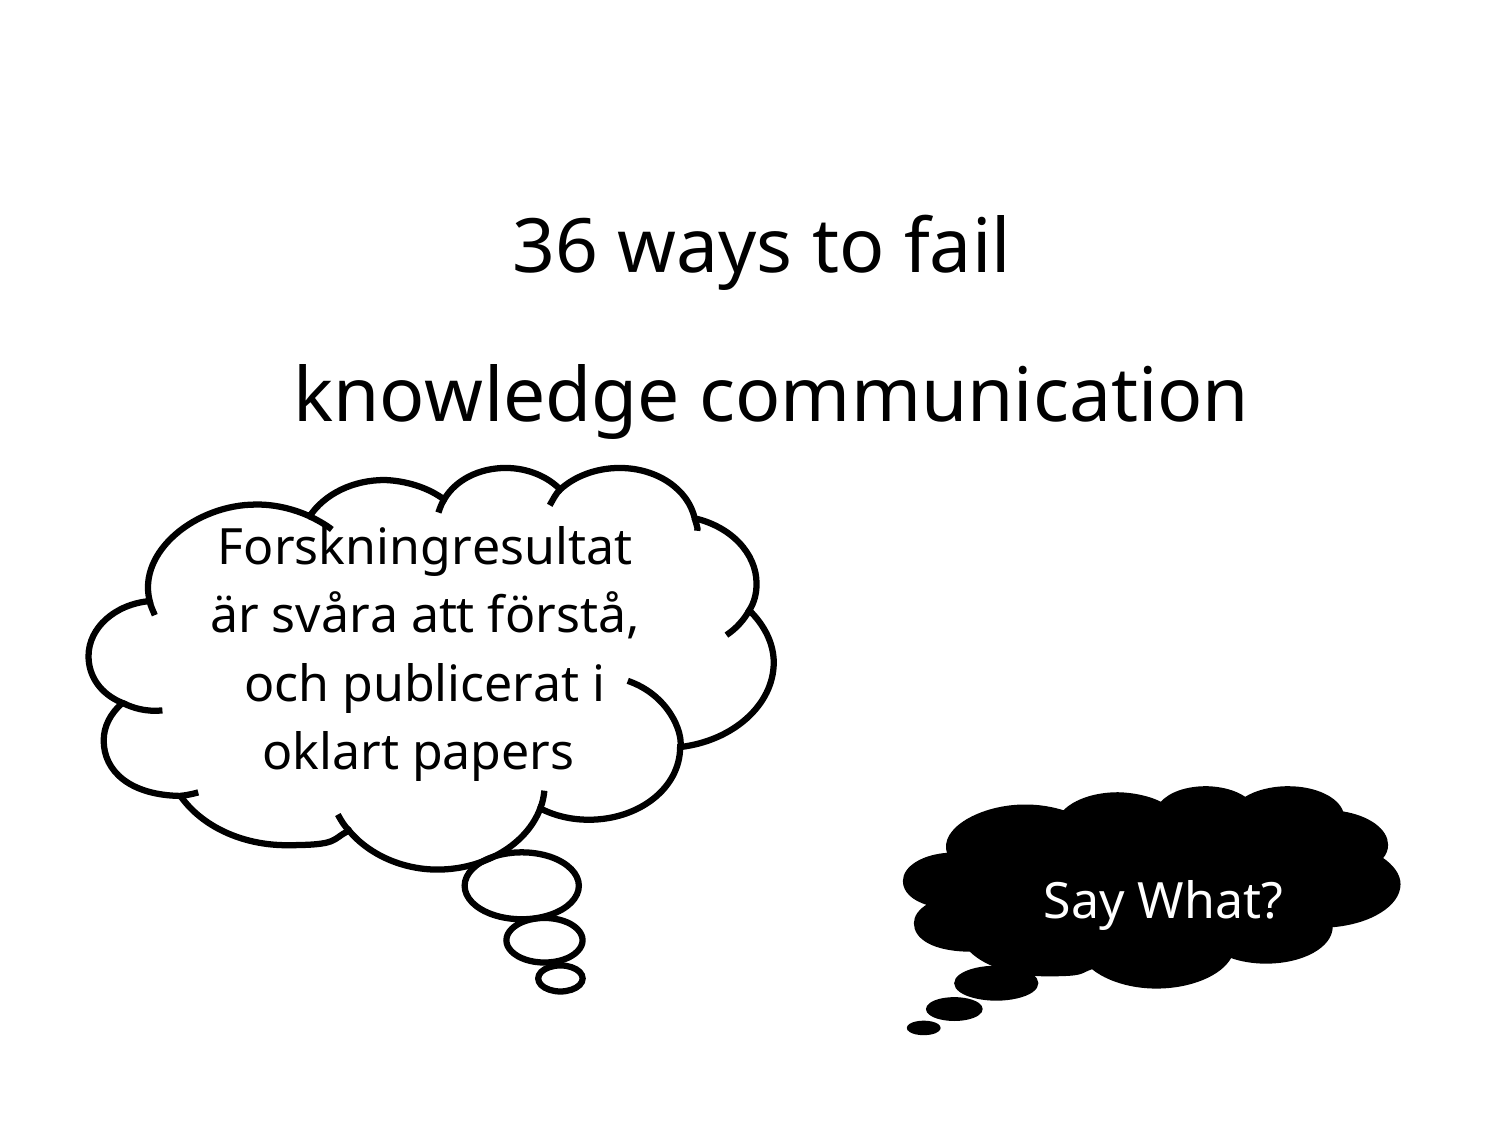

36 ways to fail
 knowledge communication
Forskningresultat är svåra att förstå, och publicerat i oklart papers
Say What?